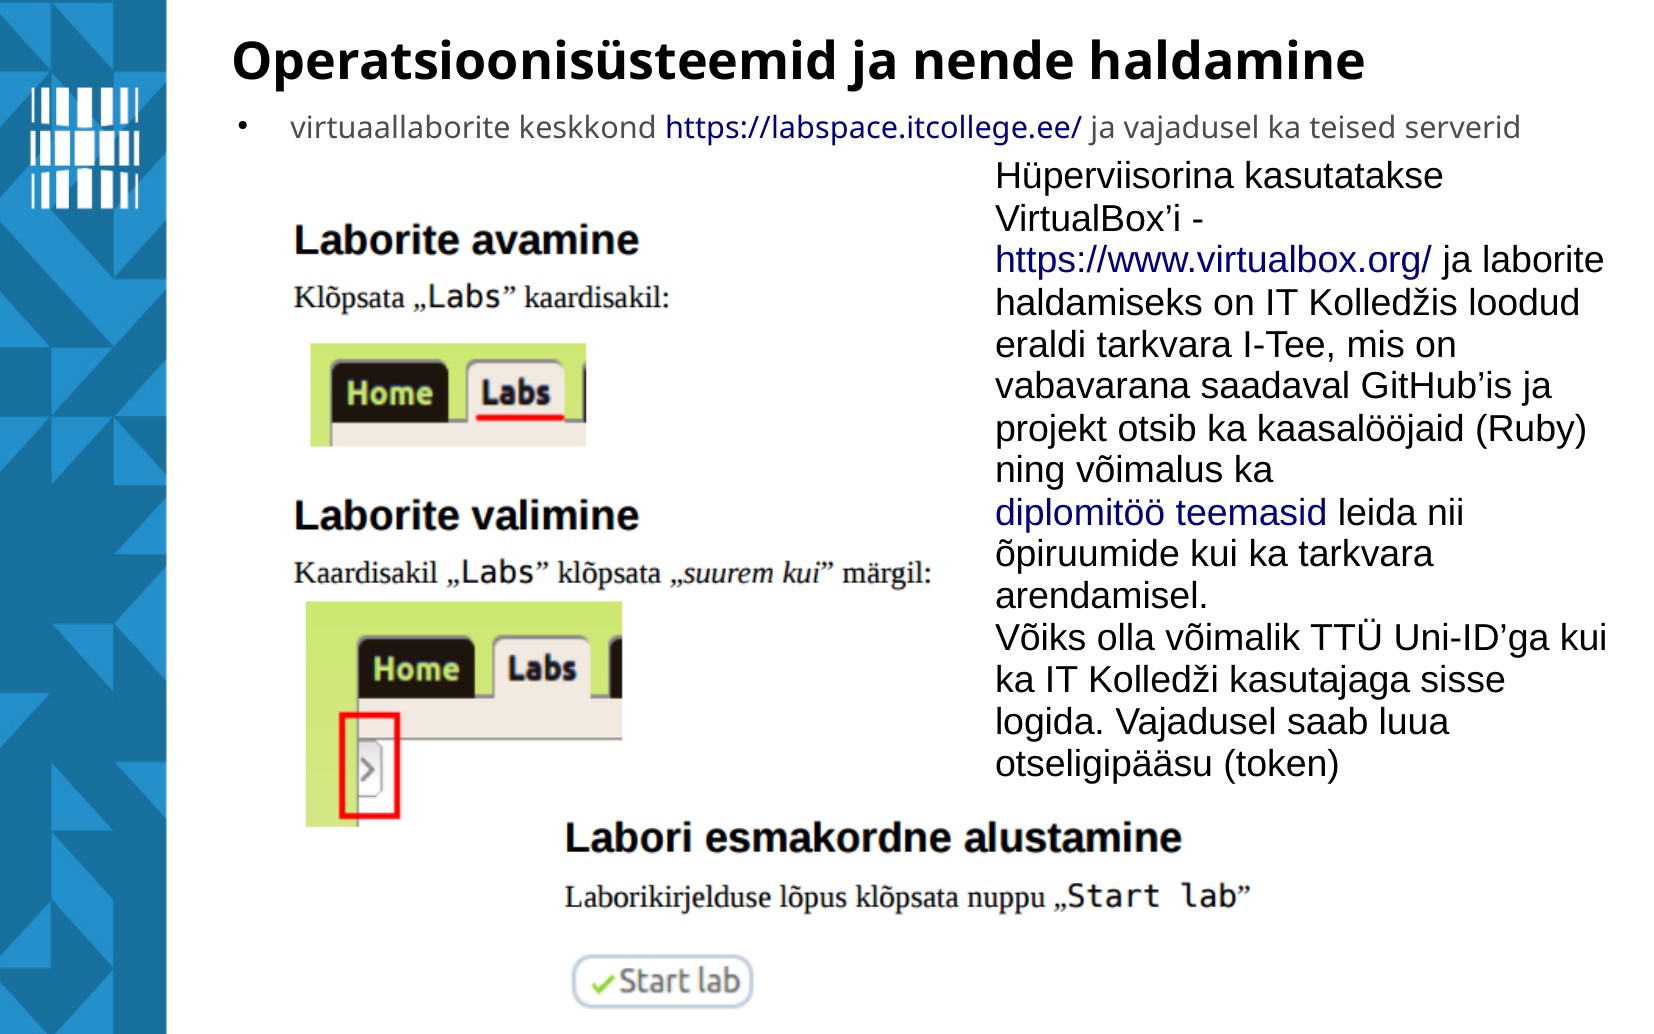

# Operatsioonisüsteemid ja nende haldamine
virtuaallaborite keskkond https://labspace.itcollege.ee/ ja vajadusel ka teised serverid
Hüperviisorina kasutatakse VirtualBox’i - https://www.virtualbox.org/ ja laborite haldamiseks on IT Kolledžis loodud eraldi tarkvara I-Tee, mis on vabavarana saadaval GitHub’is ja projekt otsib ka kaasalööjaid (Ruby) ning võimalus ka diplomitöö teemasid leida nii õpiruumide kui ka tarkvara arendamisel.
Võiks olla võimalik TTÜ Uni-ID’ga kui ka IT Kolledži kasutajaga sisse logida. Vajadusel saab luua otseligipääsu (token)